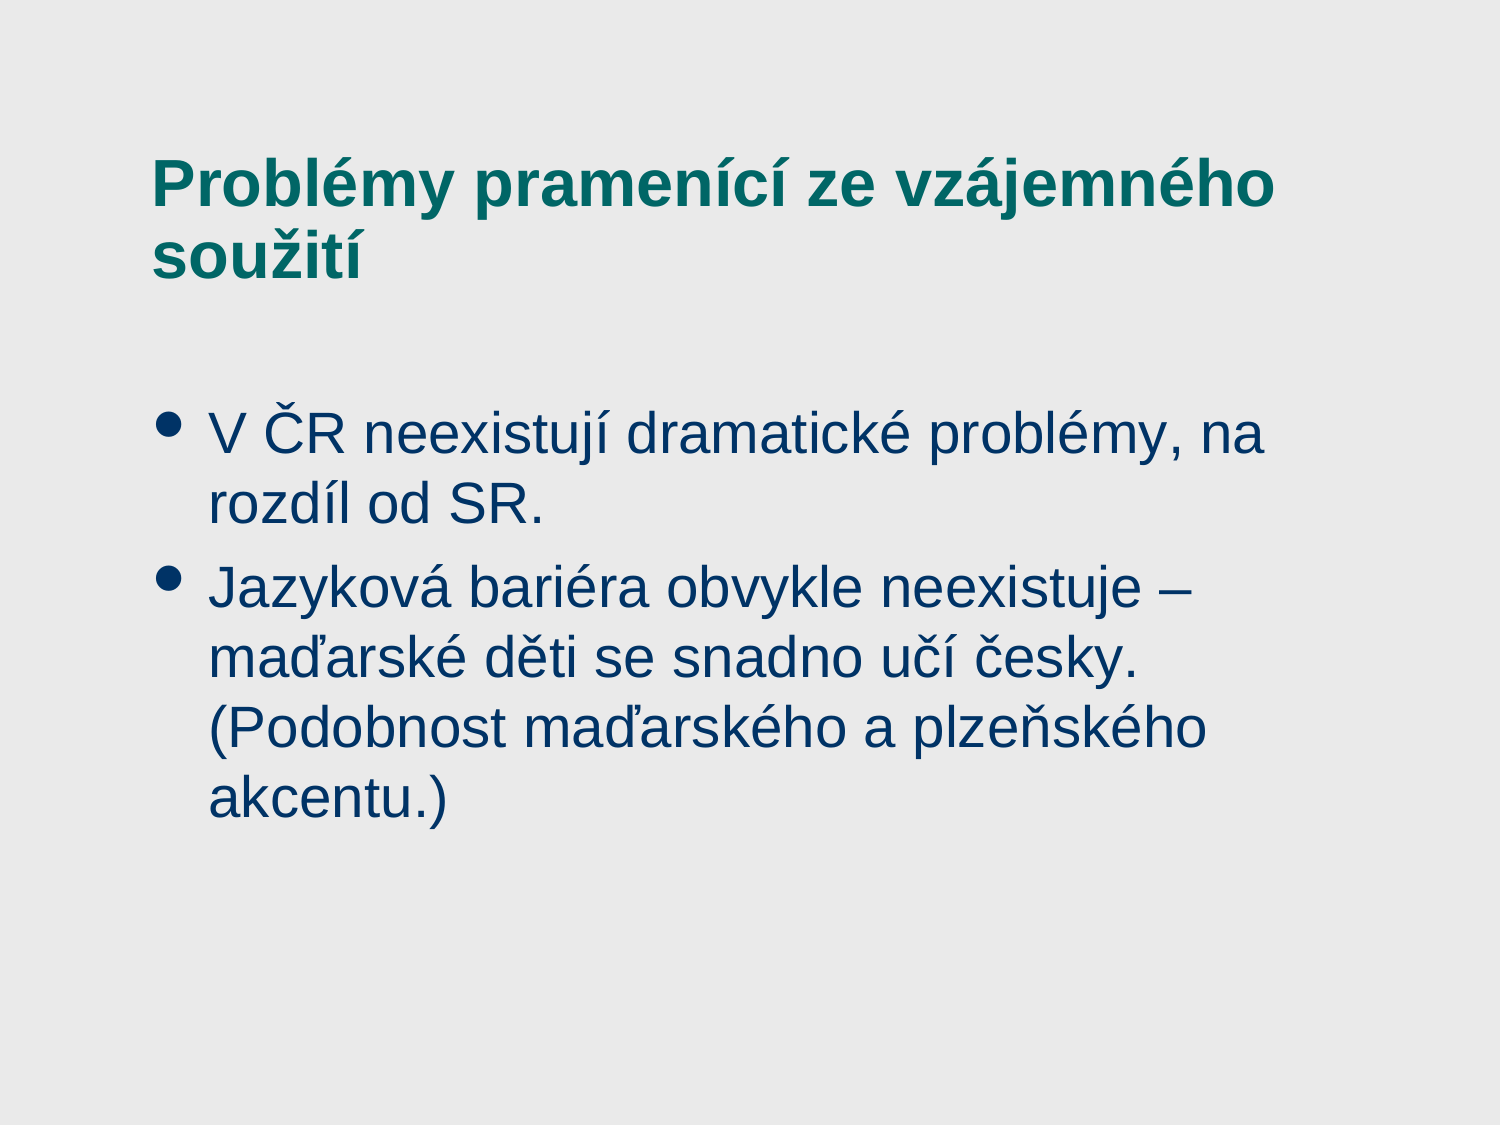

# Problémy pramenící ze vzájemného soužití
V ČR neexistují dramatické problémy, na rozdíl od SR.
Jazyková bariéra obvykle neexistuje – maďarské děti se snadno učí česky. (Podobnost maďarského a plzeňského akcentu.)